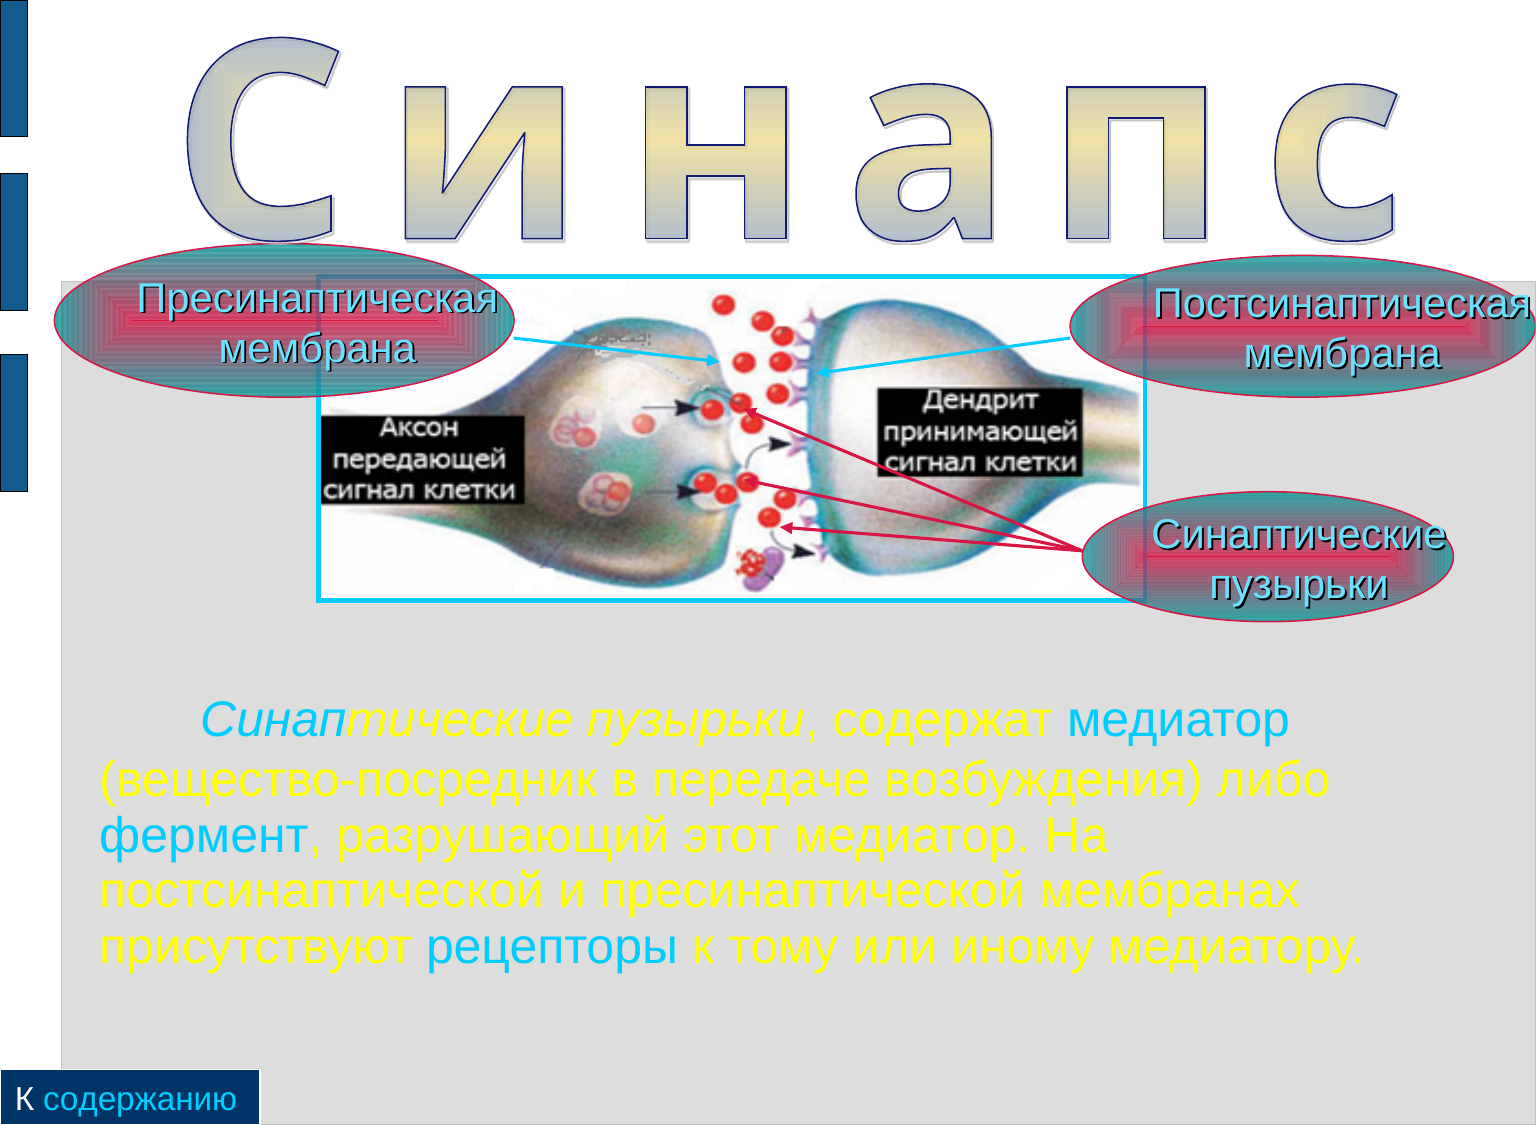

Синапс
Пресинаптическая
мембрана
Постсинаптическая
мембрана
Синаптические
пузырьки
# Синаптические пузырьки, содержат медиатор (вещество-посредник в передаче возбуждения) либо фермент, разрушающий этот медиатор. На постсинаптической и пресинаптической мембранах присутствуют рецепторы к тому или иному медиатору.
К содержанию